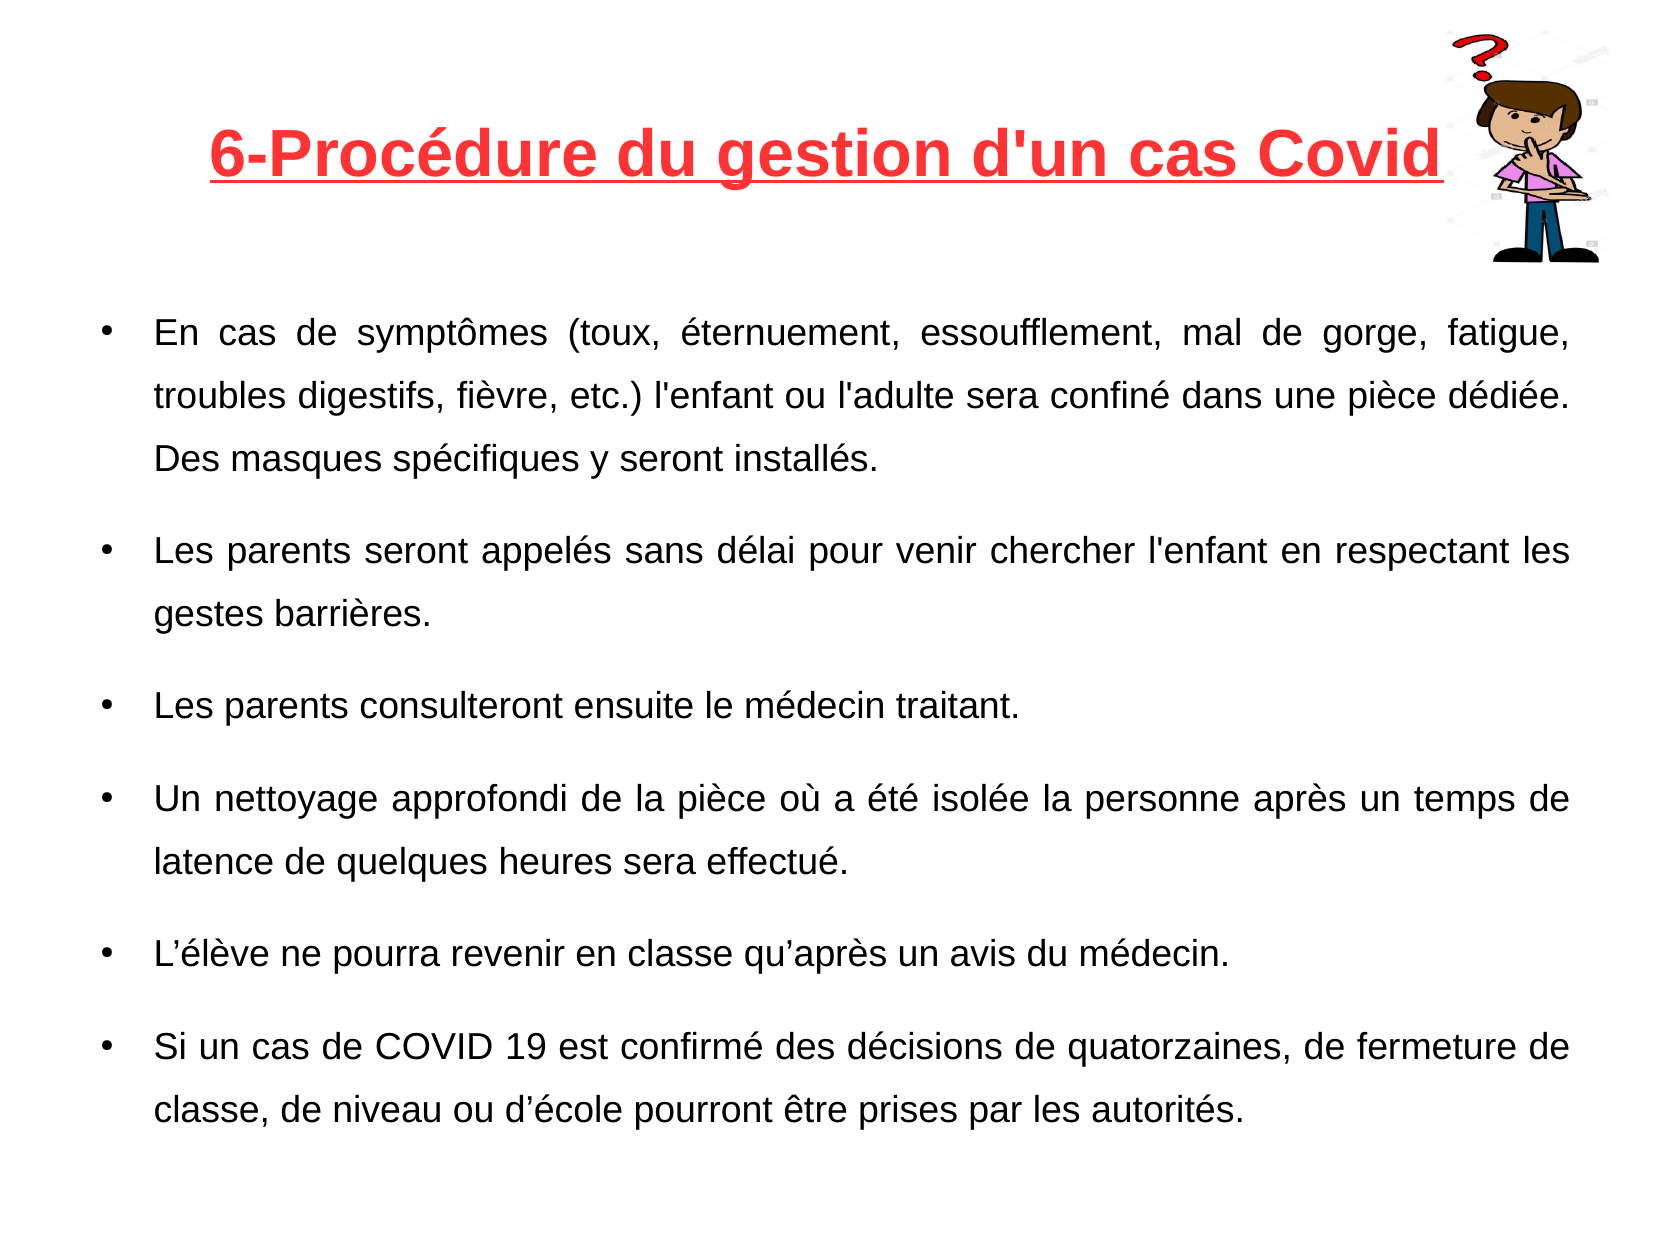

# 6-Procédure du gestion d'un cas Covid
En cas de symptômes (toux, éternuement, essoufflement, mal de gorge, fatigue, troubles digestifs, fièvre, etc.) l'enfant ou l'adulte sera confiné dans une pièce dédiée. Des masques spécifiques y seront installés.
Les parents seront appelés sans délai pour venir chercher l'enfant en respectant les gestes barrières.
Les parents consulteront ensuite le médecin traitant.
Un nettoyage approfondi de la pièce où a été isolée la personne après un temps de latence de quelques heures sera effectué.
L’élève ne pourra revenir en classe qu’après un avis du médecin.
Si un cas de COVID 19 est confirmé des décisions de quatorzaines, de fermeture de classe, de niveau ou d’école pourront être prises par les autorités.